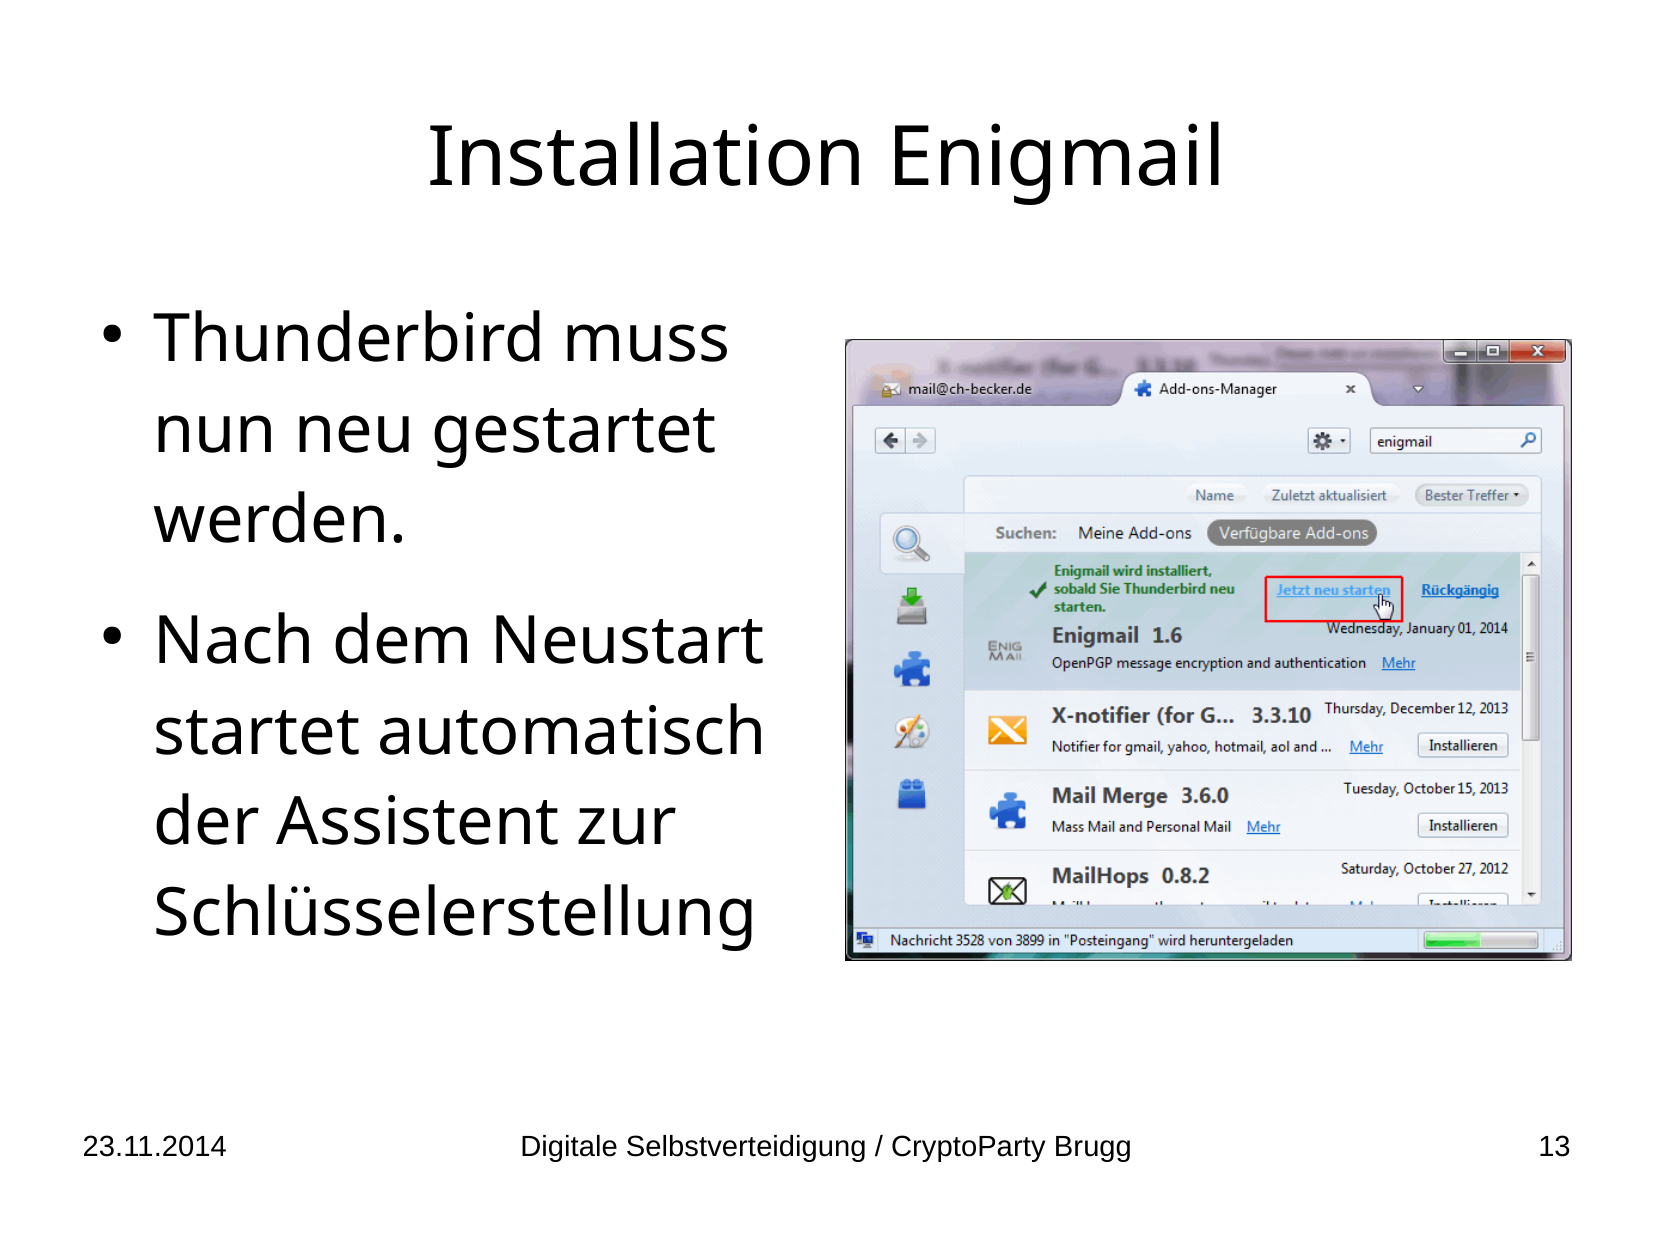

# Installation Enigmail
Thunderbird muss nun neu gestartet werden.
Nach dem Neustart startet automatisch der Assistent zur Schlüsselerstellung
23.11.2014
Digitale Selbstverteidigung / CryptoParty Brugg
13